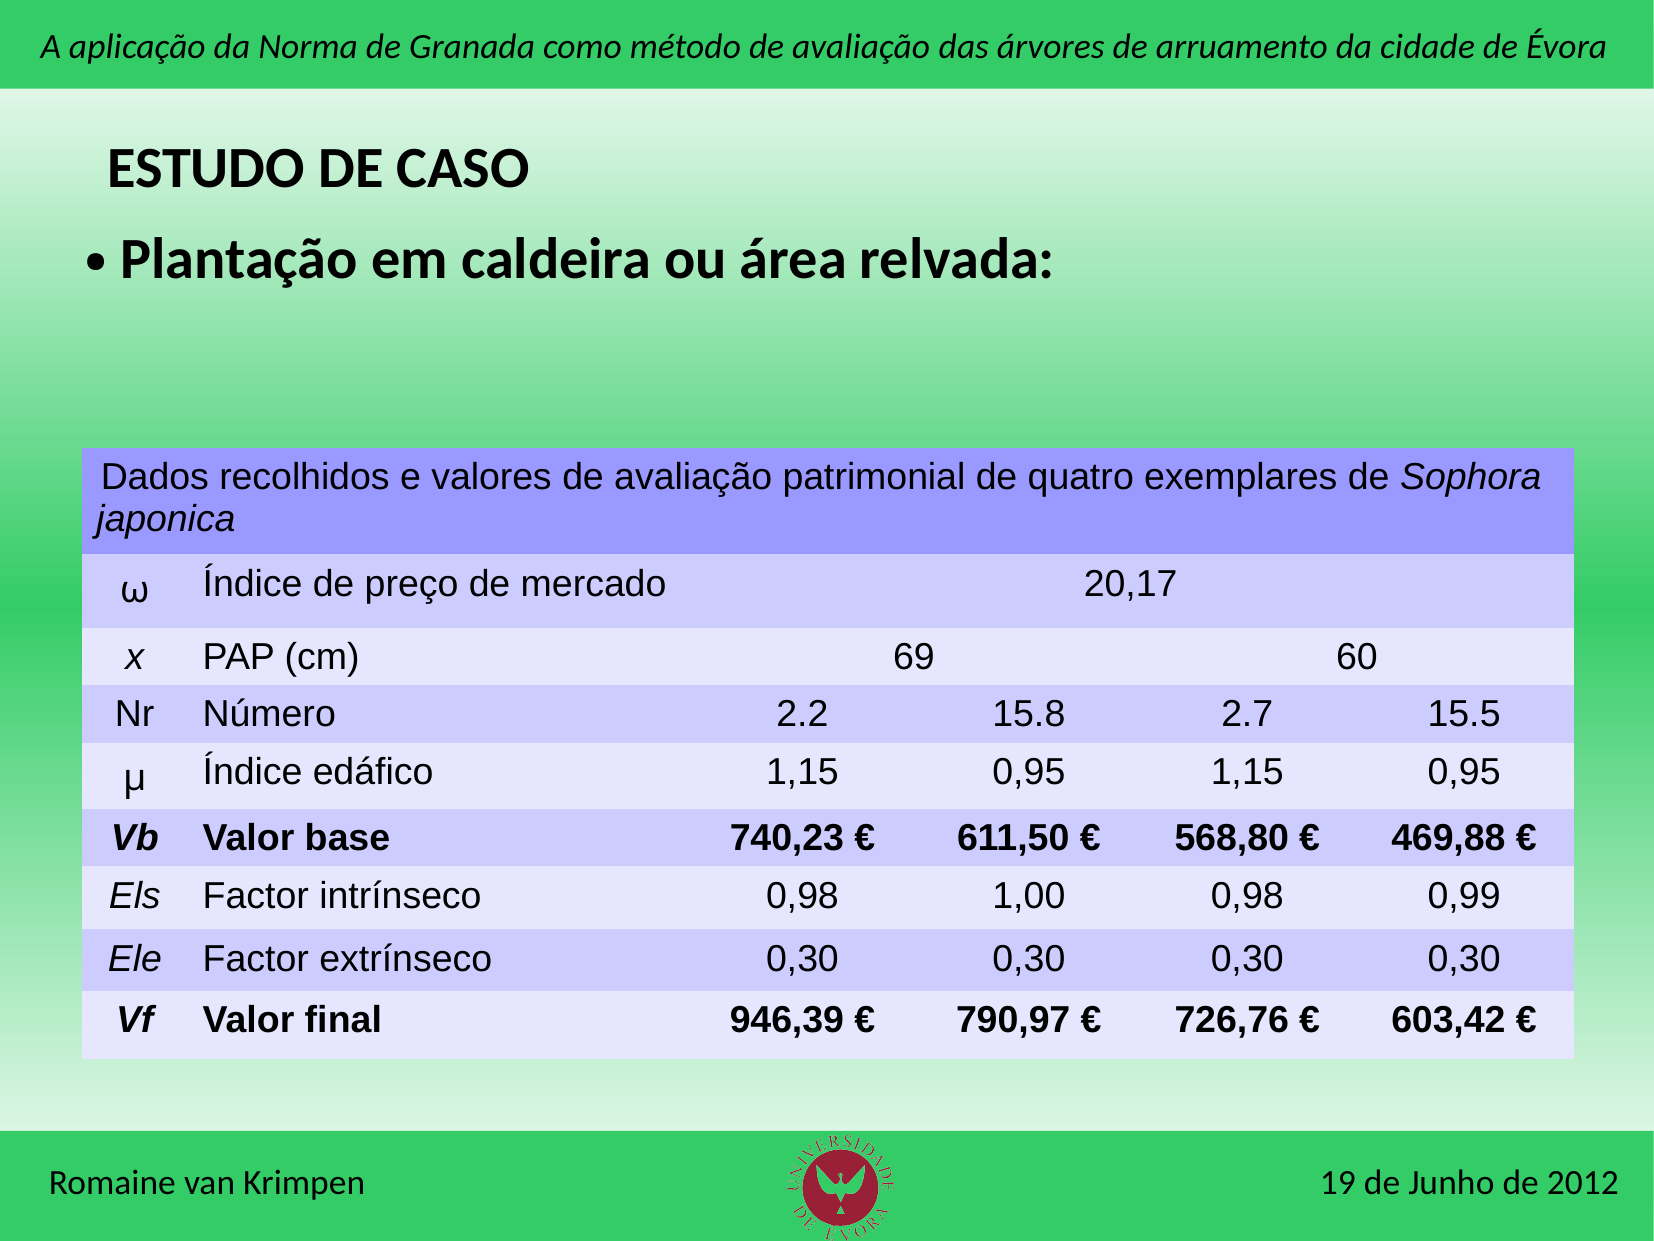

ESTUDO DE CASO
 Plantação em caldeira ou área relvada:
| Dados recolhidos e valores de avaliação patrimonial de quatro exemplares de Sophora japonica | | | | | |
| --- | --- | --- | --- | --- | --- |
| ω | Índice de preço de mercado | 20,17 | | | |
| x | PAP (cm) | 69 | | 60 | |
| Nr | Número | 2.2 | 15.8 | 2.7 | 15.5 |
| μ | Índice edáfico | 1,15 | 0,95 | 1,15 | 0,95 |
| Vb | Valor base | 740,23 € | 611,50 € | 568,80 € | 469,88 € |
| Els | Factor intrínseco | 0,98 | 1,00 | 0,98 | 0,99 |
| Ele | Factor extrínseco | 0,30 | 0,30 | 0,30 | 0,30 |
| Vf | Valor final | 946,39 € | 790,97 € | 726,76 € | 603,42 € |